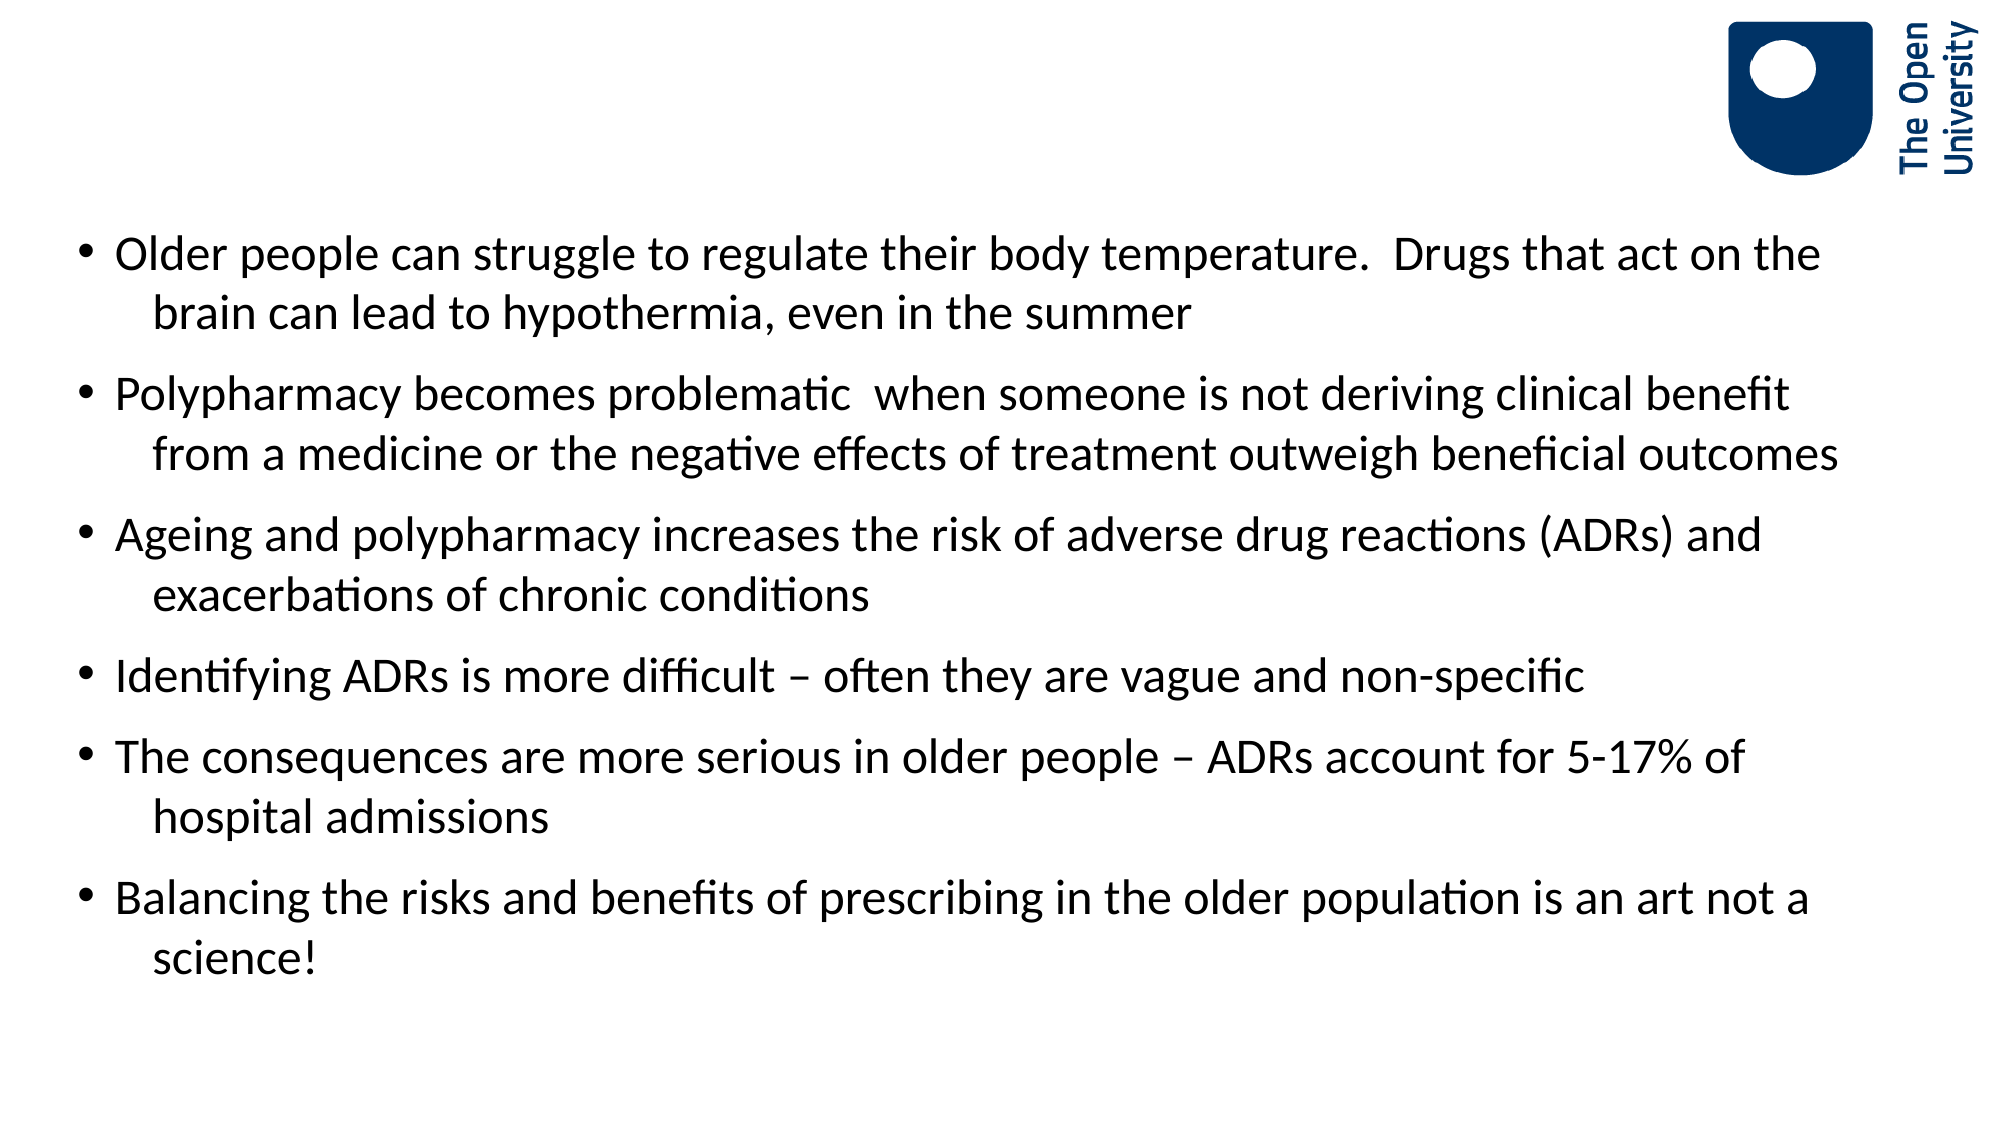

Older people can struggle to regulate their body temperature. Drugs that act on the brain can lead to hypothermia, even in the summer
Polypharmacy becomes problematic when someone is not deriving clinical benefit from a medicine or the negative effects of treatment outweigh beneficial outcomes
Ageing and polypharmacy increases the risk of adverse drug reactions (ADRs) and exacerbations of chronic conditions
Identifying ADRs is more difficult – often they are vague and non-specific
The consequences are more serious in older people – ADRs account for 5-17% of hospital admissions
Balancing the risks and benefits of prescribing in the older population is an art not a science!